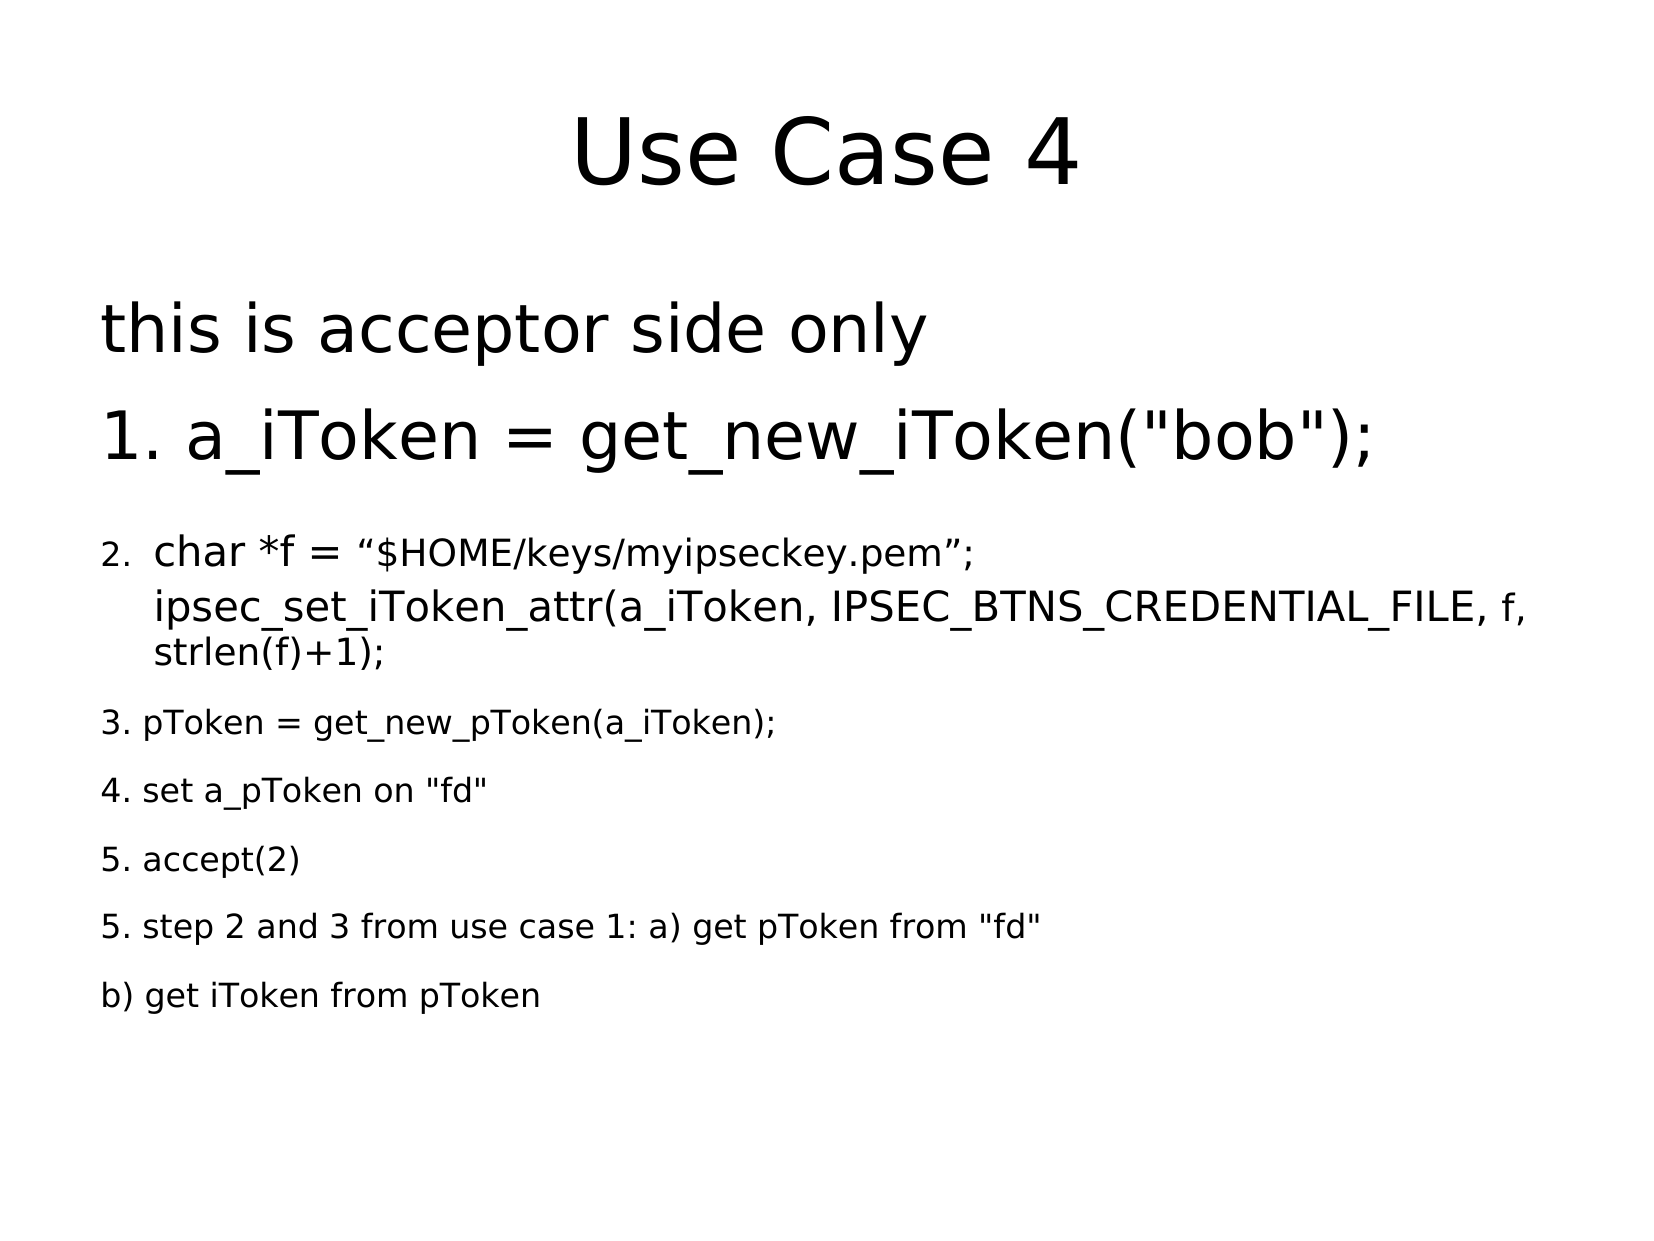

# Use Case 4
this is acceptor side only
1. a_iToken = get_new_iToken("bob");
2. char *f = “$HOME/keys/myipseckey.pem”; ipsec_set_iToken_attr(a_iToken, IPSEC_BTNS_CREDENTIAL_FILE, f, strlen(f)+1);
3. pToken = get_new_pToken(a_iToken);
4. set a_pToken on "fd"
5. accept(2)
5. step 2 and 3 from use case 1: a) get pToken from "fd"
b) get iToken from pToken